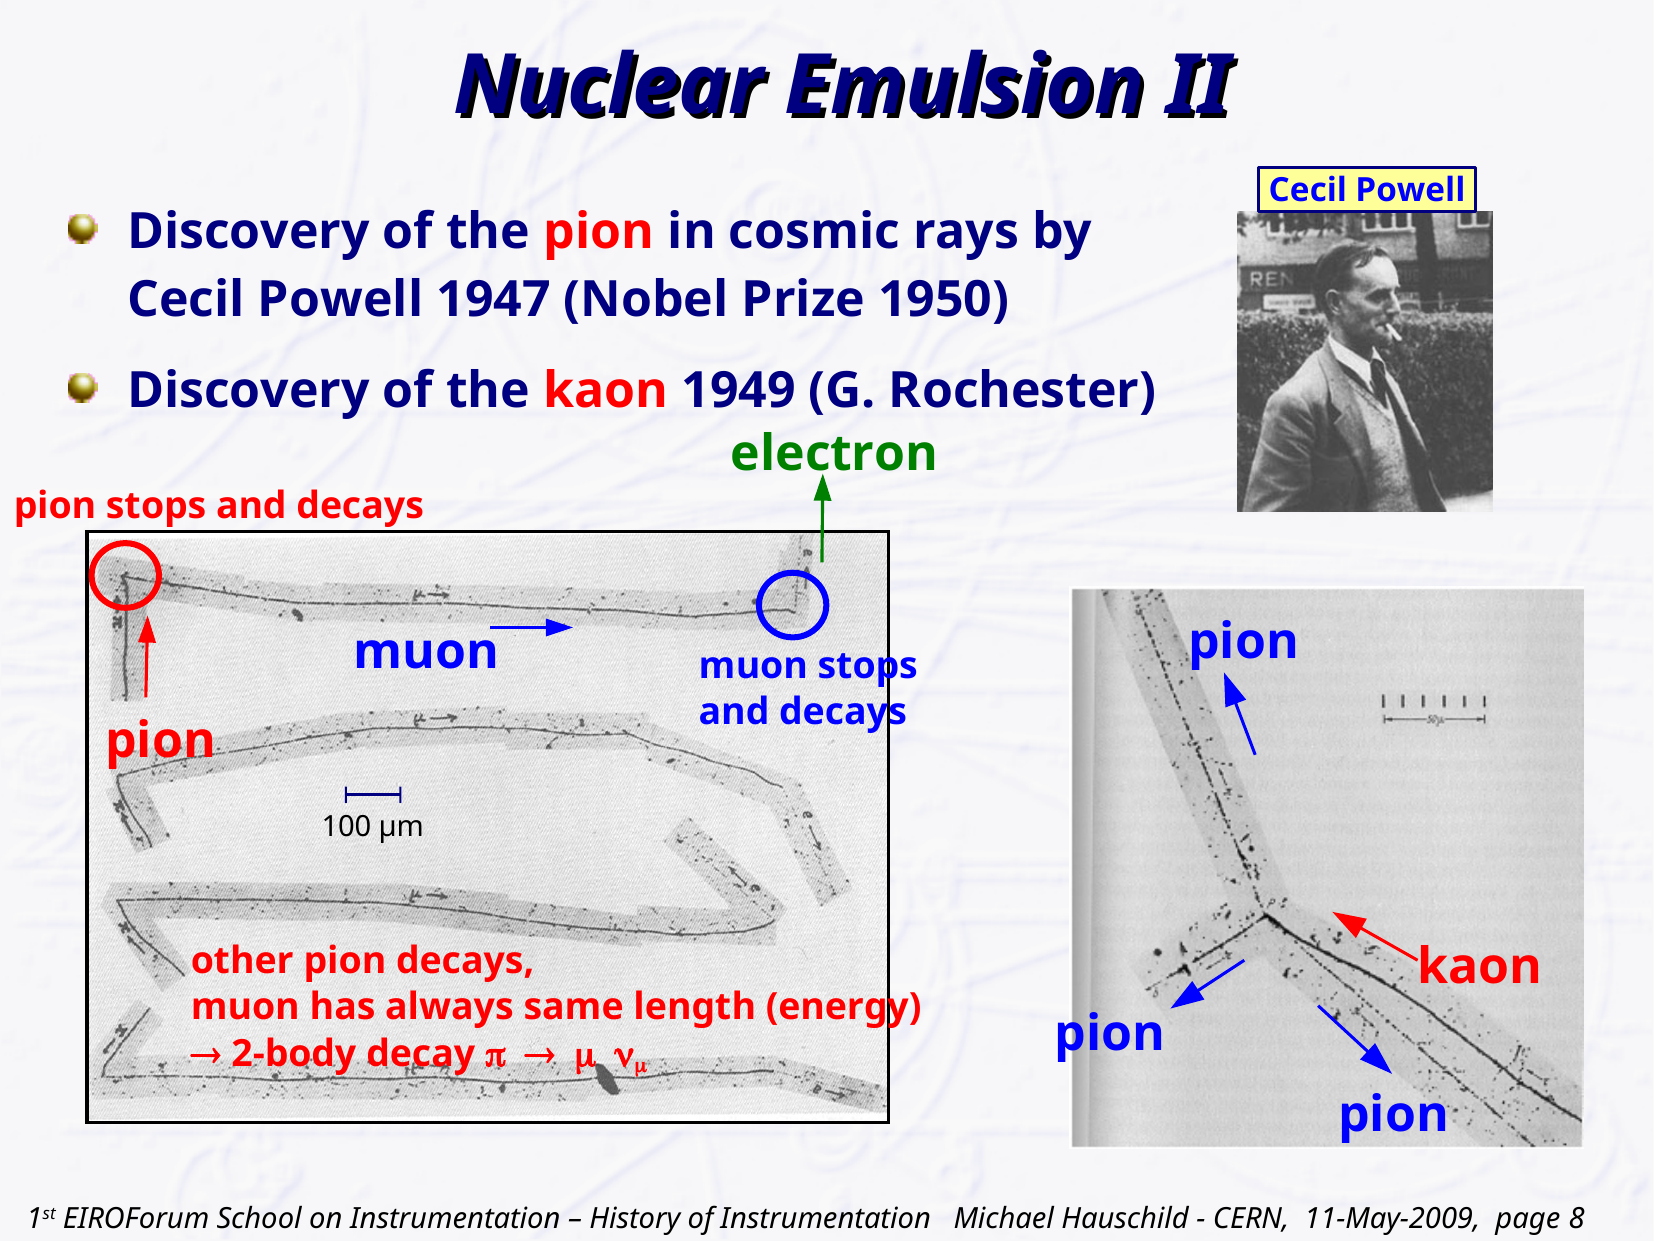

# Nuclear Emulsion II
 Cecil Powell
Discovery of the pion in cosmic rays by							Cecil Powell 1947 (Nobel Prize 1950)
Discovery of the kaon 1949 (G. Rochester)
electron
pion stops and decays
pion
muon
muon stops
and decays
pion
100 µm
kaon
other pion decays,
muon has always same length (energy)
 2-body decay    
pion
pion